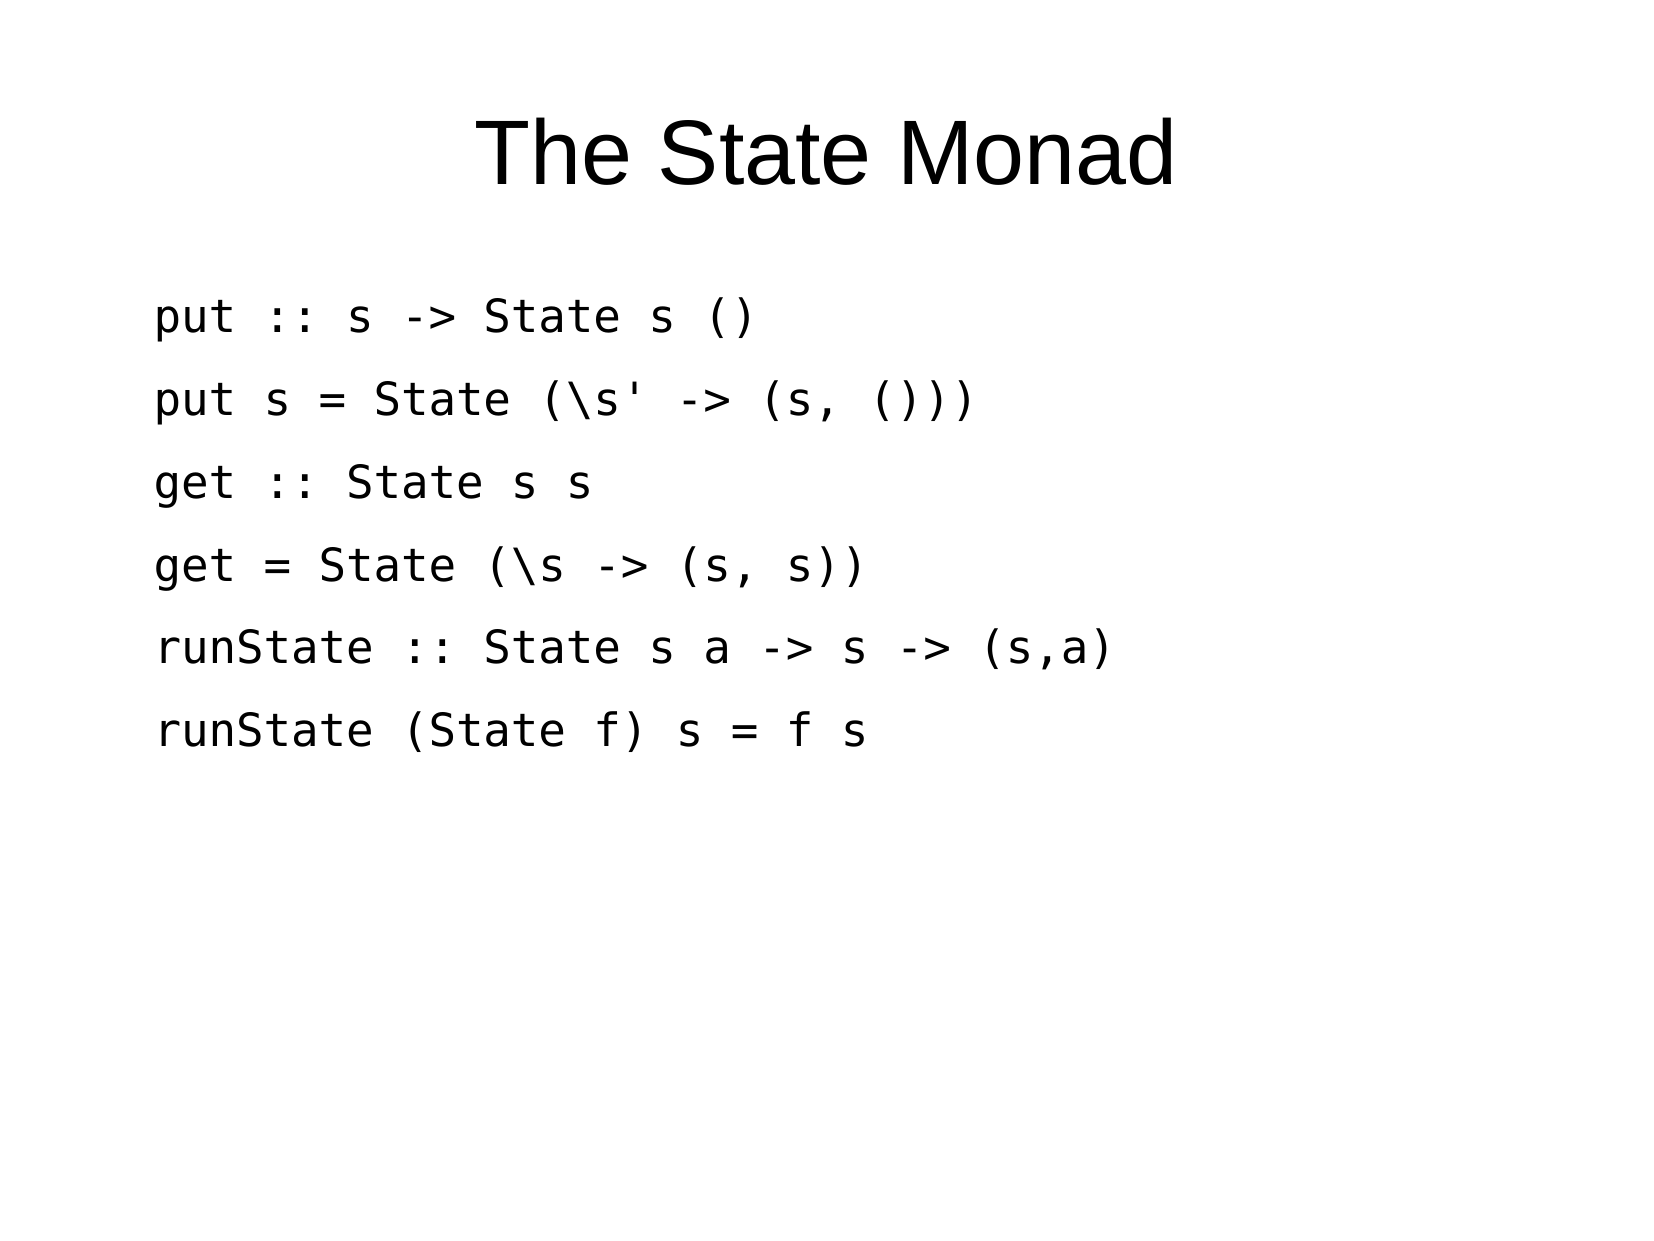

# The State Monad
put :: s -> State s ()
put s = State (\s' -> (s, ()))
get :: State s s
get = State (\s -> (s, s))
runState :: State s a -> s -> (s,a)
runState (State f) s = f s